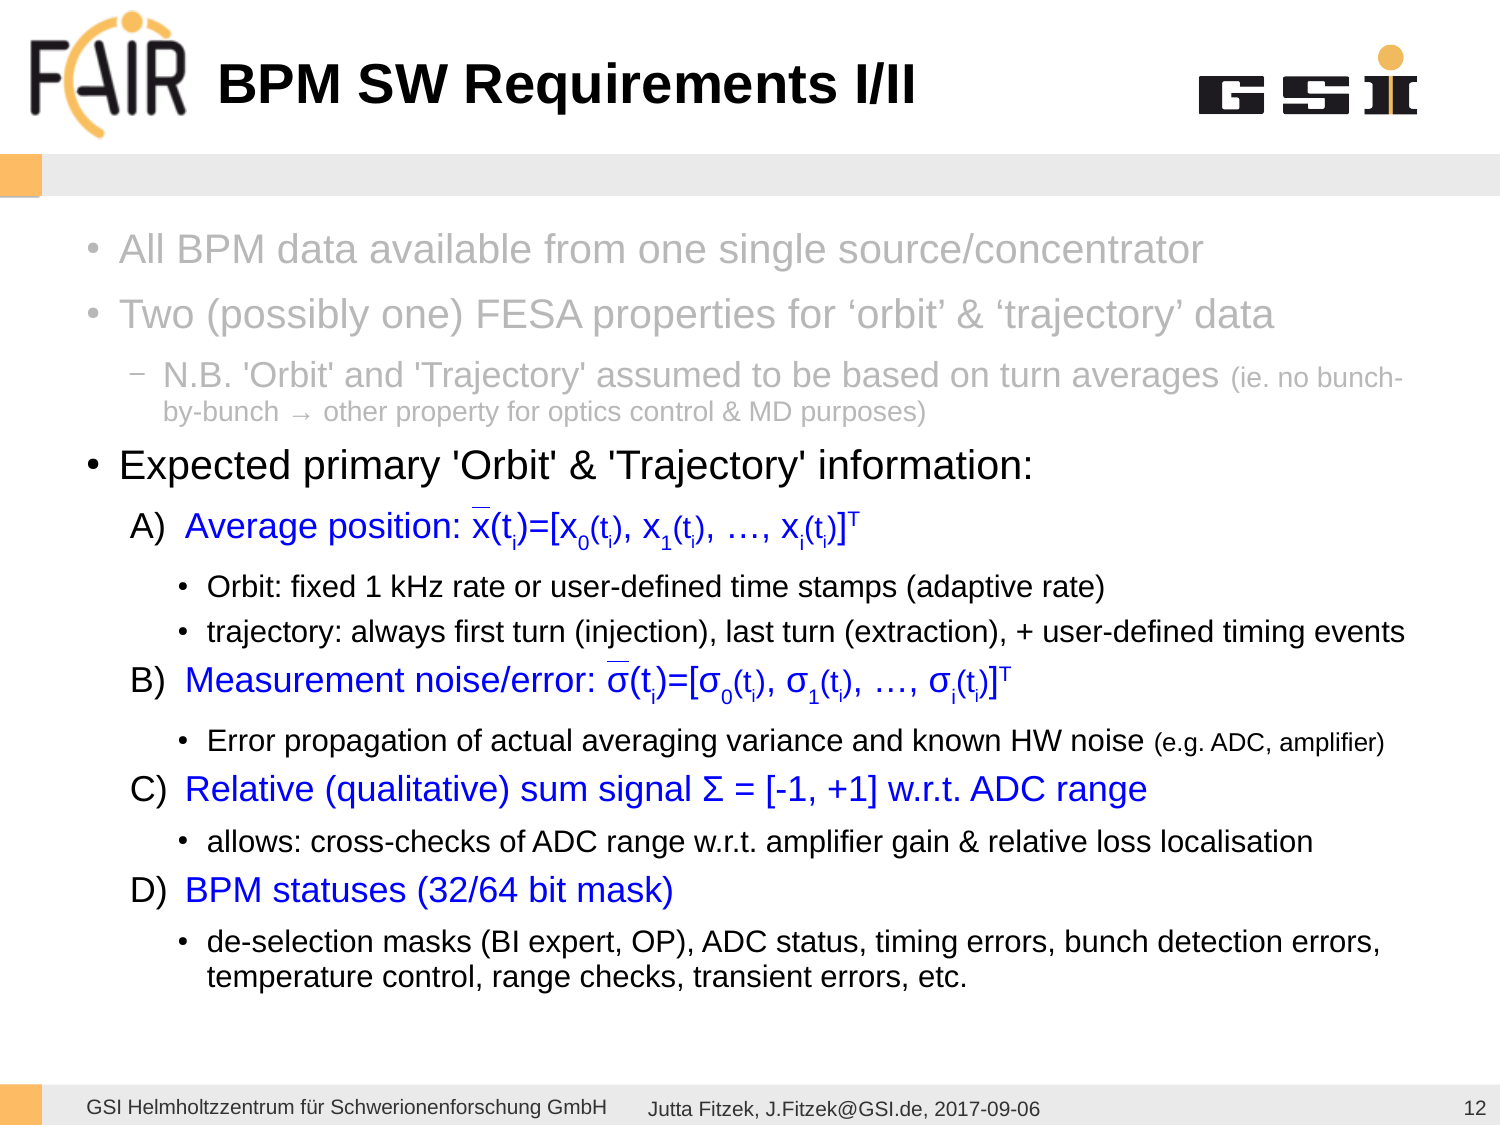

# BPM SW Requirements I/II
All BPM data available from one single source/concentrator
Two (possibly one) FESA properties for ‘orbit’ & ‘trajectory’ data
N.B. 'Orbit' and 'Trajectory' assumed to be based on turn averages (ie. no bunch-by-bunch → other property for optics control & MD purposes)
Expected primary 'Orbit' & 'Trajectory' information:
Average position: x(ti)=[x0(ti), x1(ti), …, xi(ti)]T
Orbit: fixed 1 kHz rate or user-defined time stamps (adaptive rate)
trajectory: always first turn (injection), last turn (extraction), + user-defined timing events
Measurement noise/error: σ(ti)=[σ0(ti), σ1(ti), …, σi(ti)]T
Error propagation of actual averaging variance and known HW noise (e.g. ADC, amplifier)
Relative (qualitative) sum signal Σ = [-1, +1] w.r.t. ADC range
allows: cross-checks of ADC range w.r.t. amplifier gain & relative loss localisation
BPM statuses (32/64 bit mask)
de-selection masks (BI expert, OP), ADC status, timing errors, bunch detection errors, temperature control, range checks, transient errors, etc.